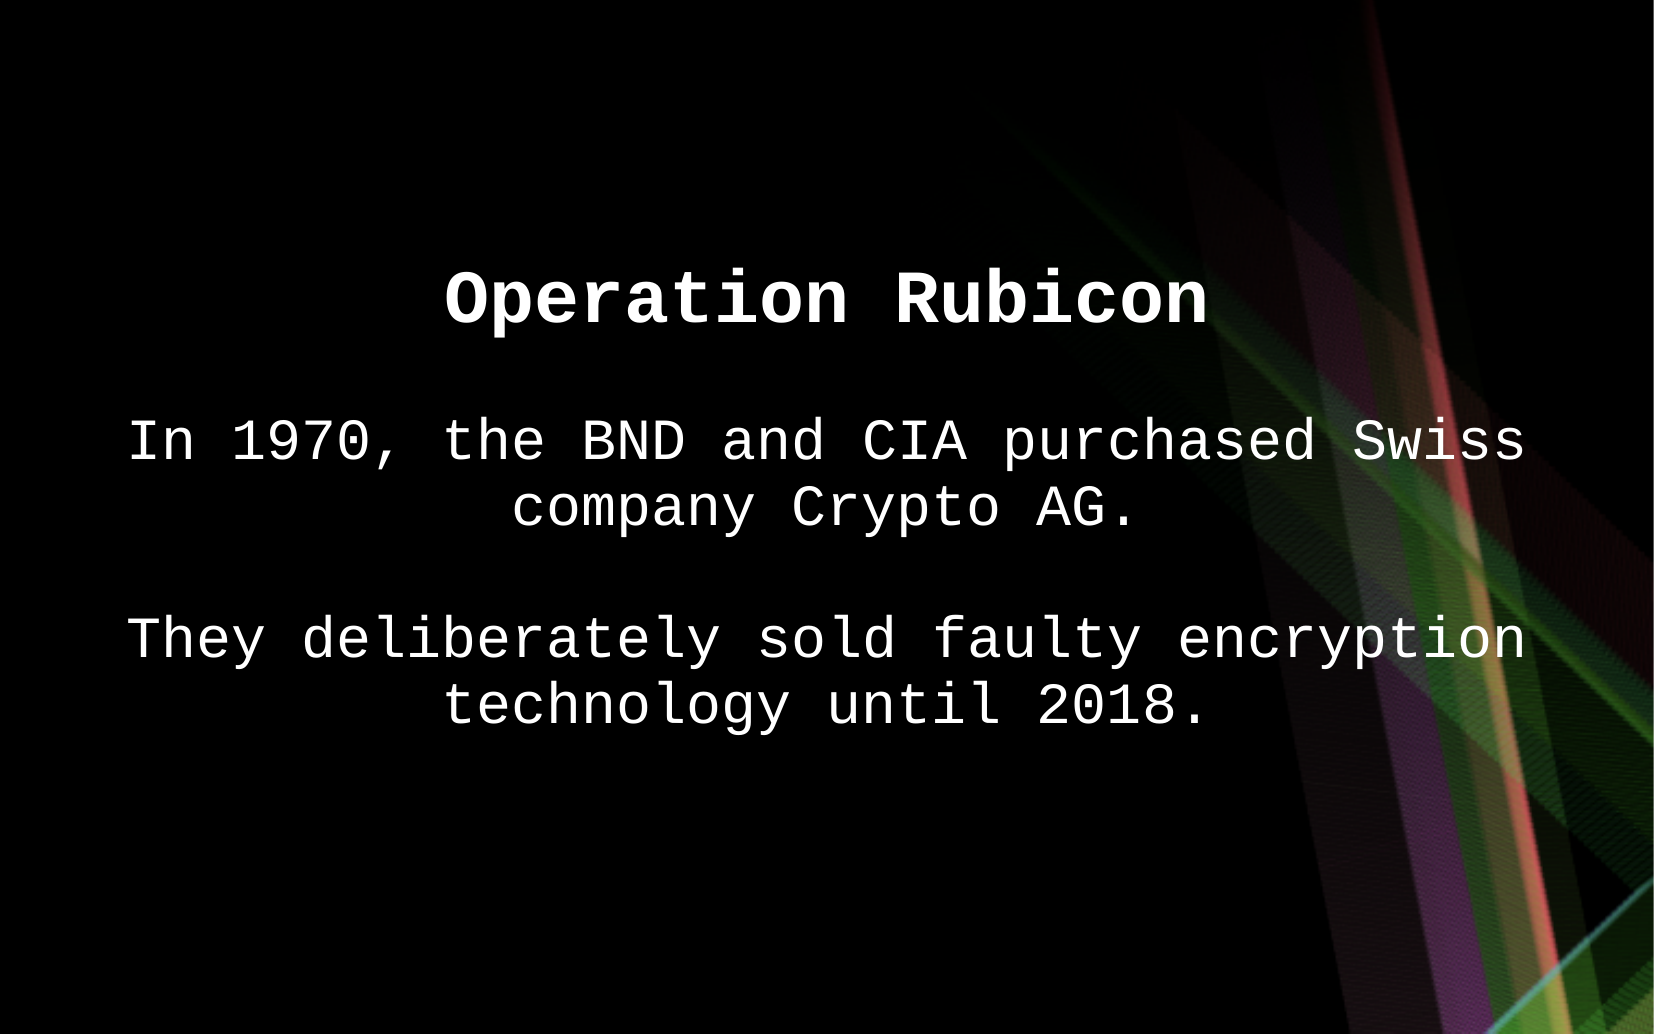

# Operation Rubicon
In 1970, the BND and CIA purchased Swiss company Crypto AG.
They deliberately sold faulty encryption technology until 2018.